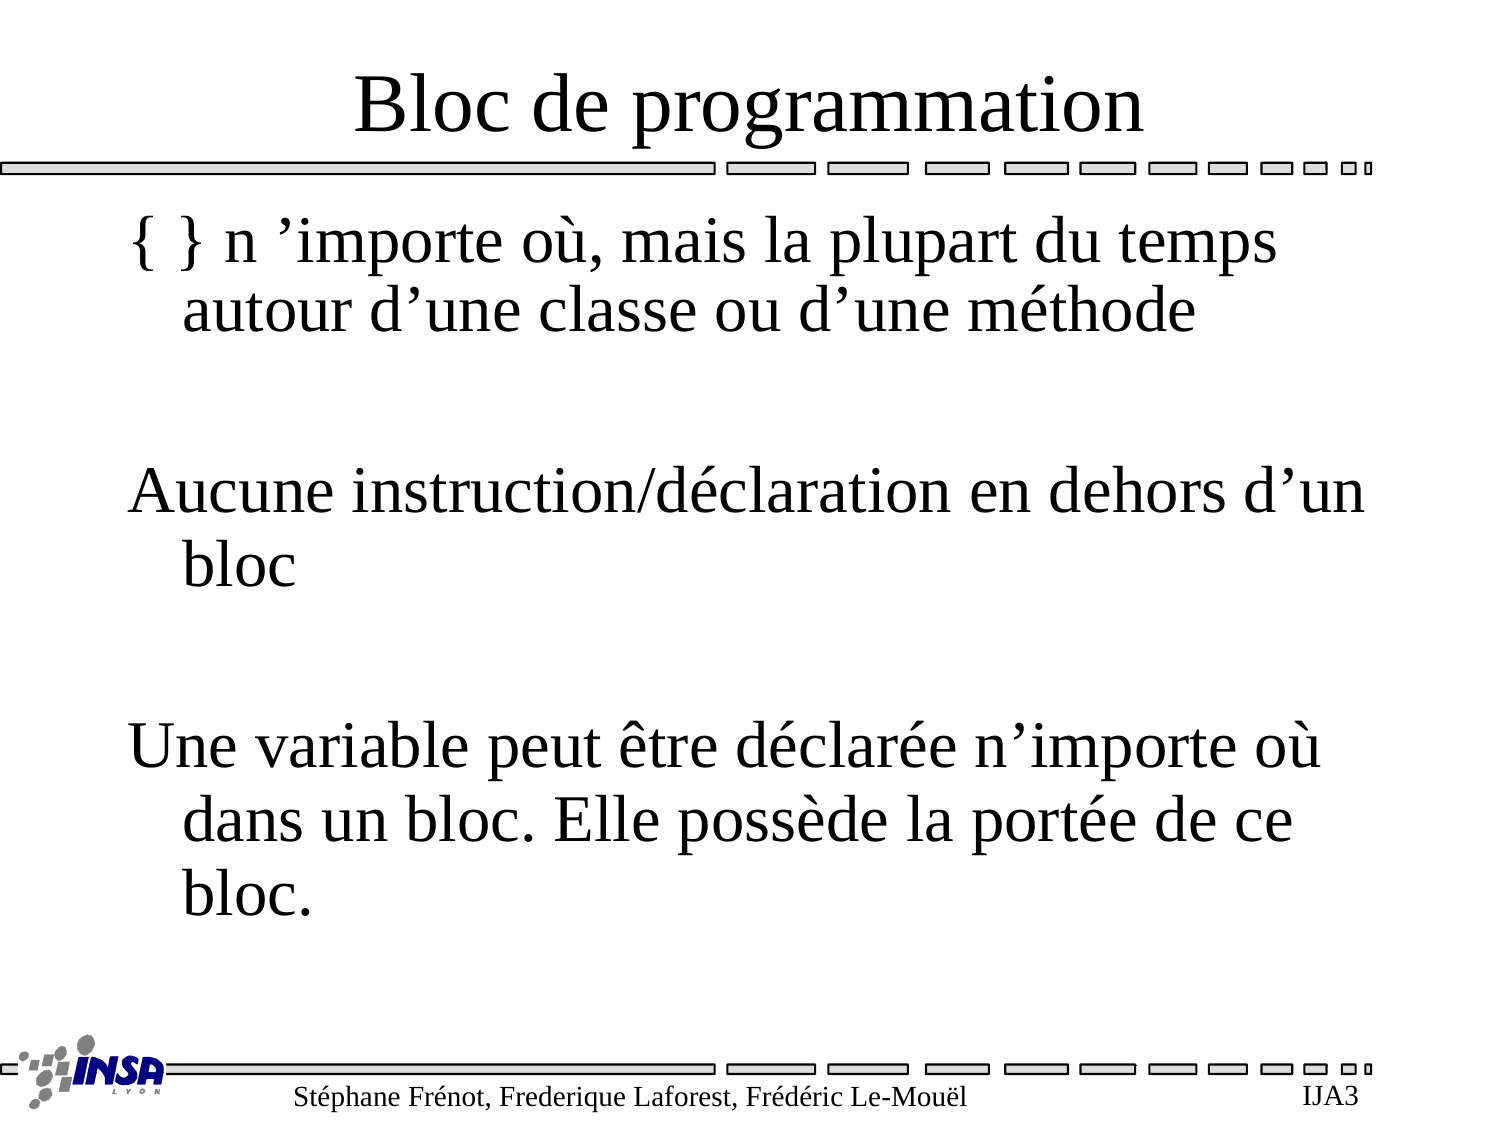

# Bloc de programmation
{ } n ’importe où, mais la plupart du temps autour d’une classe ou d’une méthode
Aucune instruction/déclaration en dehors d’un bloc
Une variable peut être déclarée n’importe où dans un bloc. Elle possède la portée de ce bloc.